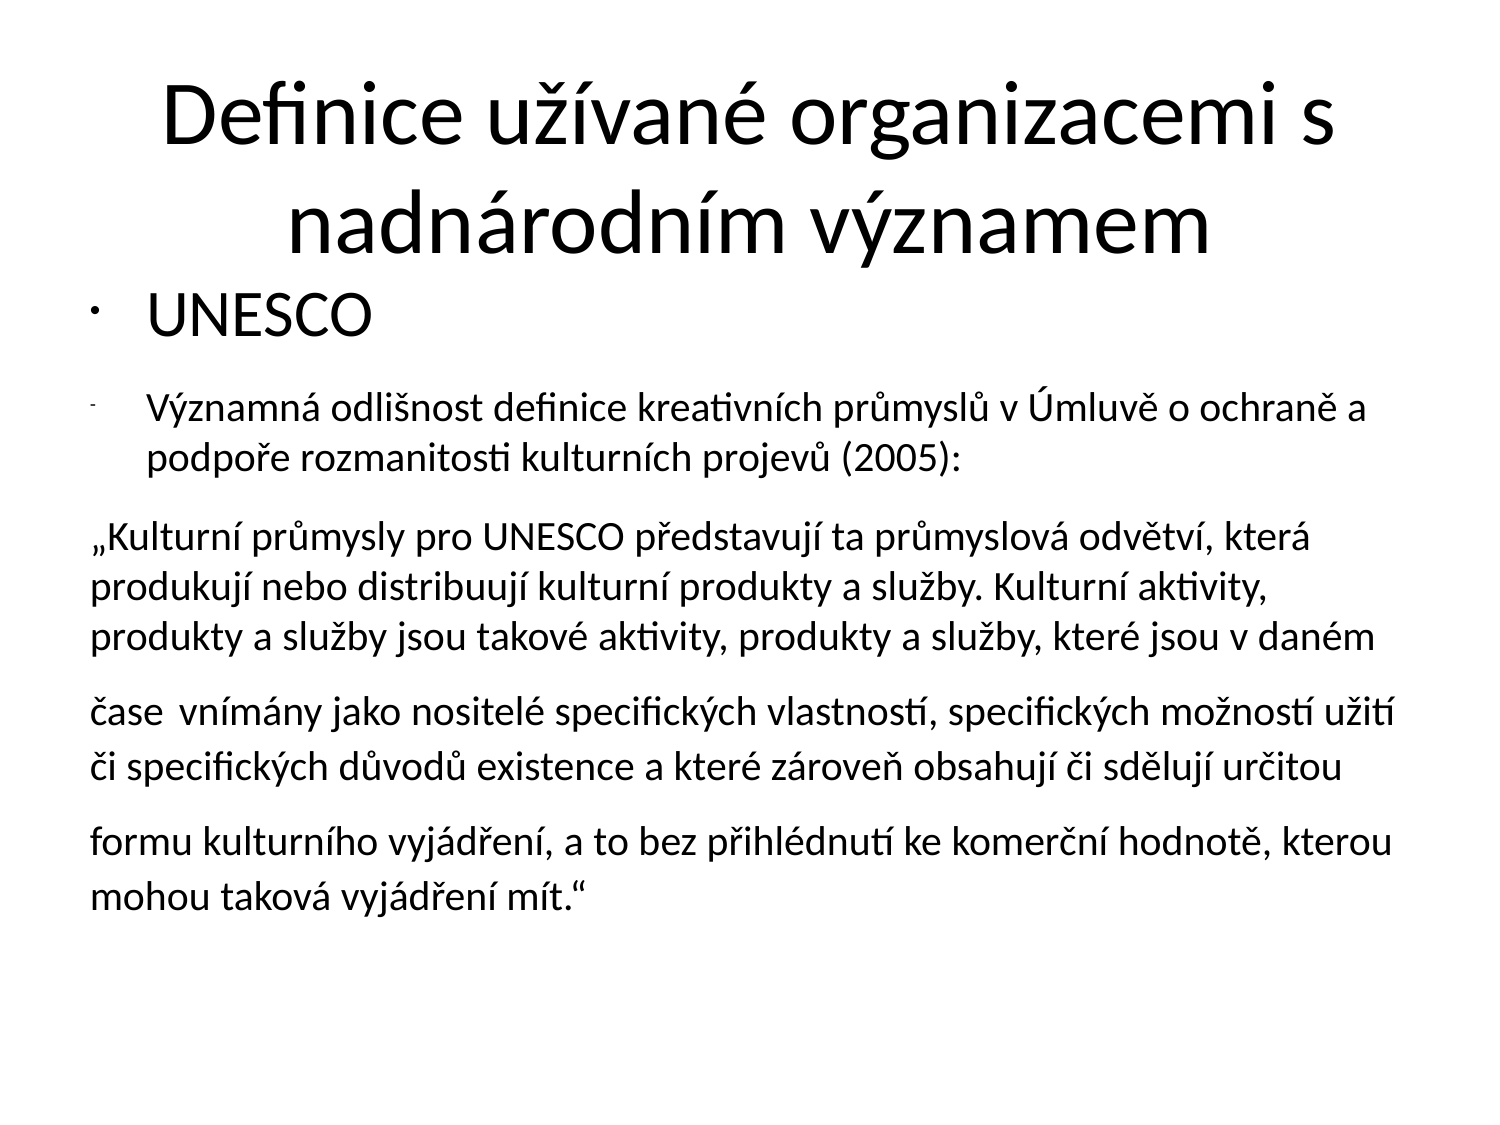

# Definice užívané organizacemi s nadnárodním významem
UNESCO
Významná odlišnost definice kreativních průmyslů v Úmluvě o ochraně a podpoře rozmanitosti kulturních projevů (2005):
„Kulturní průmysly pro UNESCO představují ta průmyslová odvětví, která produkují nebo distribuují kulturní produkty a služby. Kulturní aktivity, produkty a služby jsou takové aktivity, produkty a služby, které jsou v daném čase vnímány jako nositelé specifických vlastností, specifických možností užití či specifických důvodů existence a které zároveň obsahují či sdělují určitou formu kulturního vyjádření, a to bez přihlédnutí ke komerční hodnotě, kterou mohou taková vyjádření mít.“